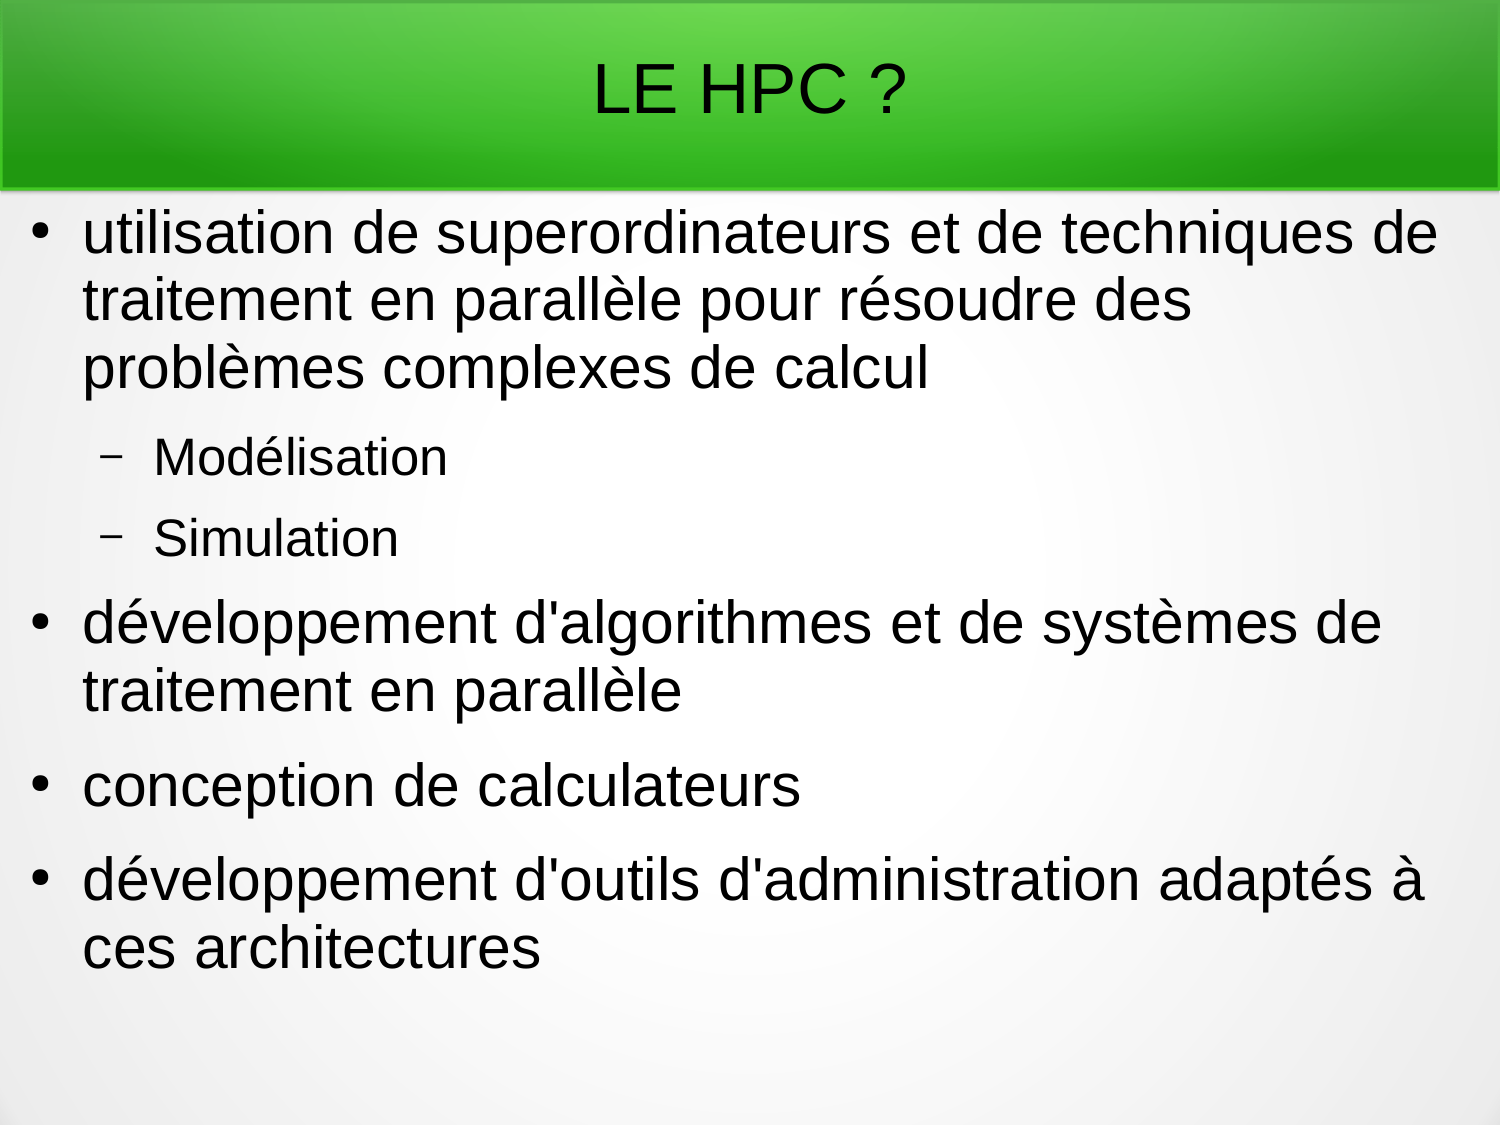

# LE HPC ?
utilisation de superordinateurs et de techniques de traitement en parallèle pour résoudre des problèmes complexes de calcul
Modélisation
Simulation
développement d'algorithmes et de systèmes de traitement en parallèle
conception de calculateurs
développement d'outils d'administration adaptés à ces architectures